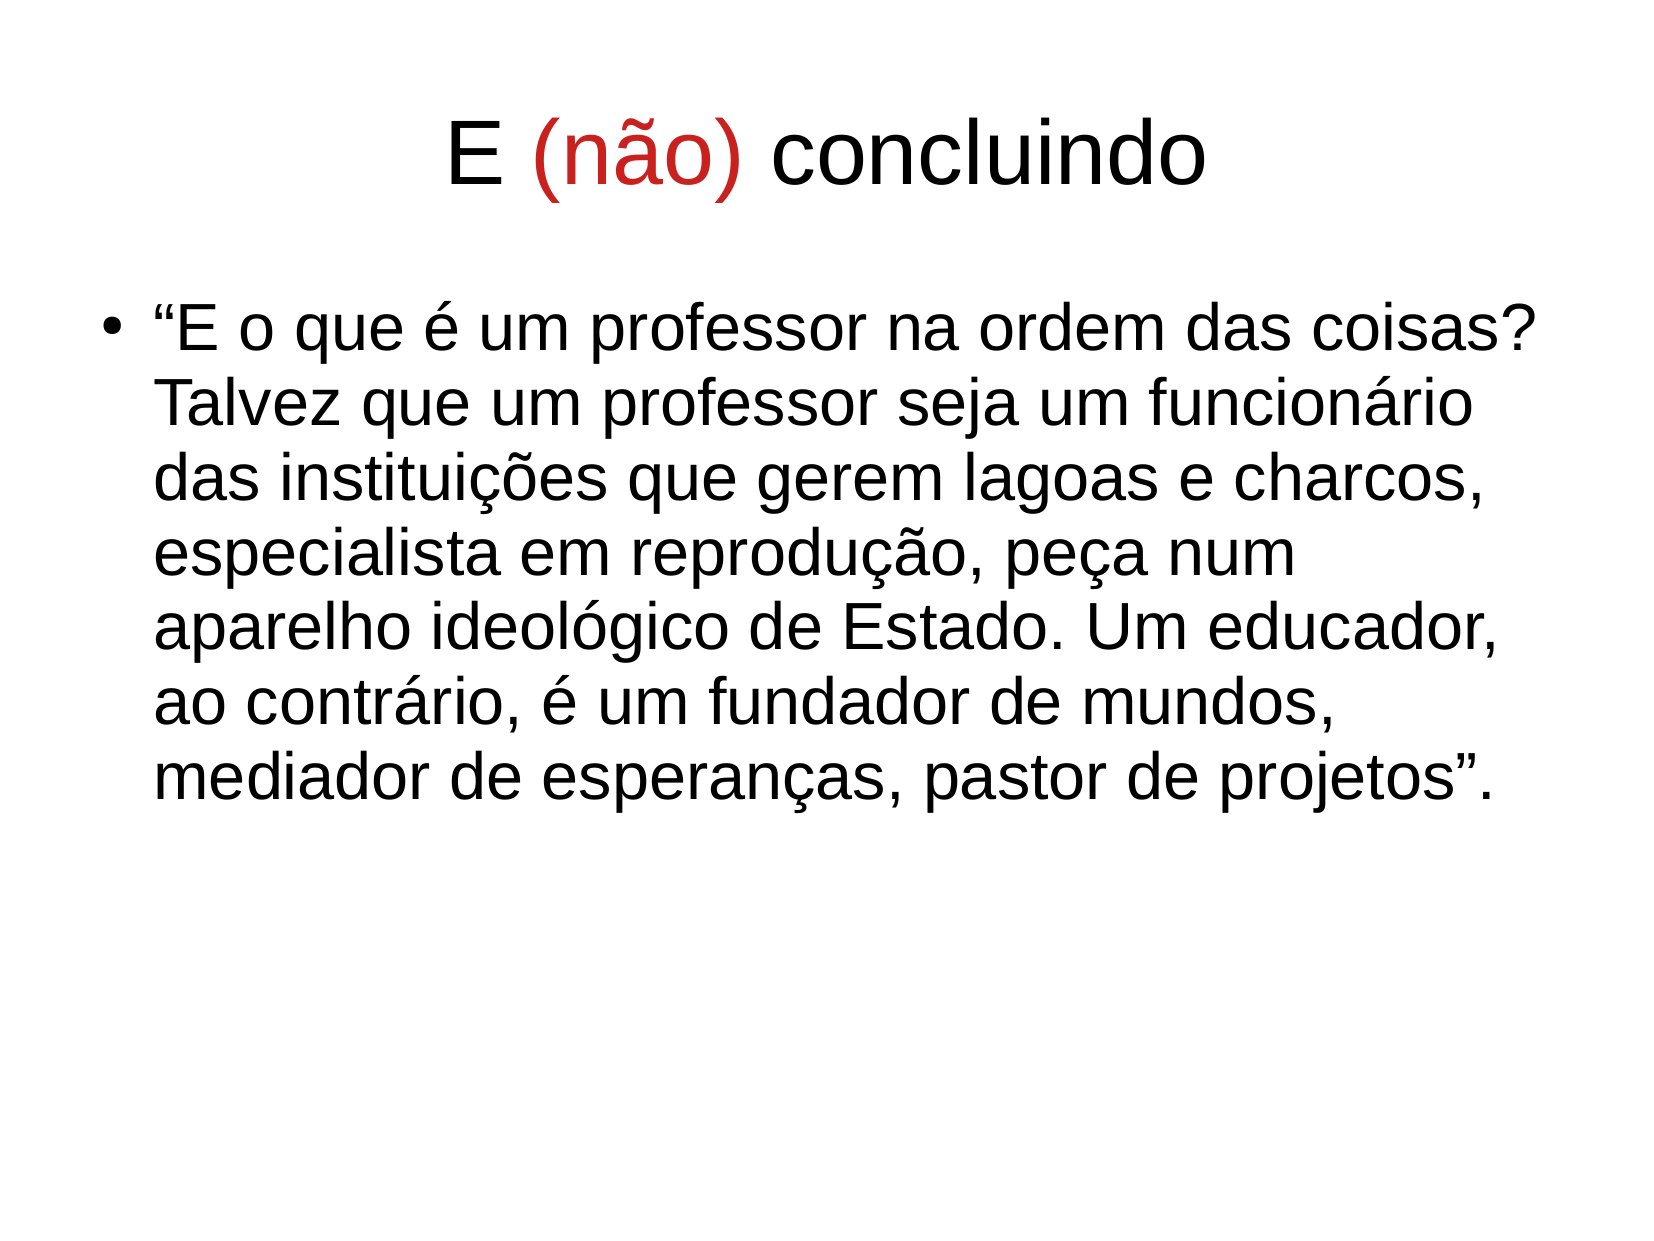

# E (não) concluindo
“E o que é um professor na ordem das coisas? Talvez que um professor seja um funcionário das instituições que gerem lagoas e charcos, especialista em reprodução, peça num aparelho ideológico de Estado. Um educador, ao contrário, é um fundador de mundos, mediador de esperanças, pastor de projetos”.